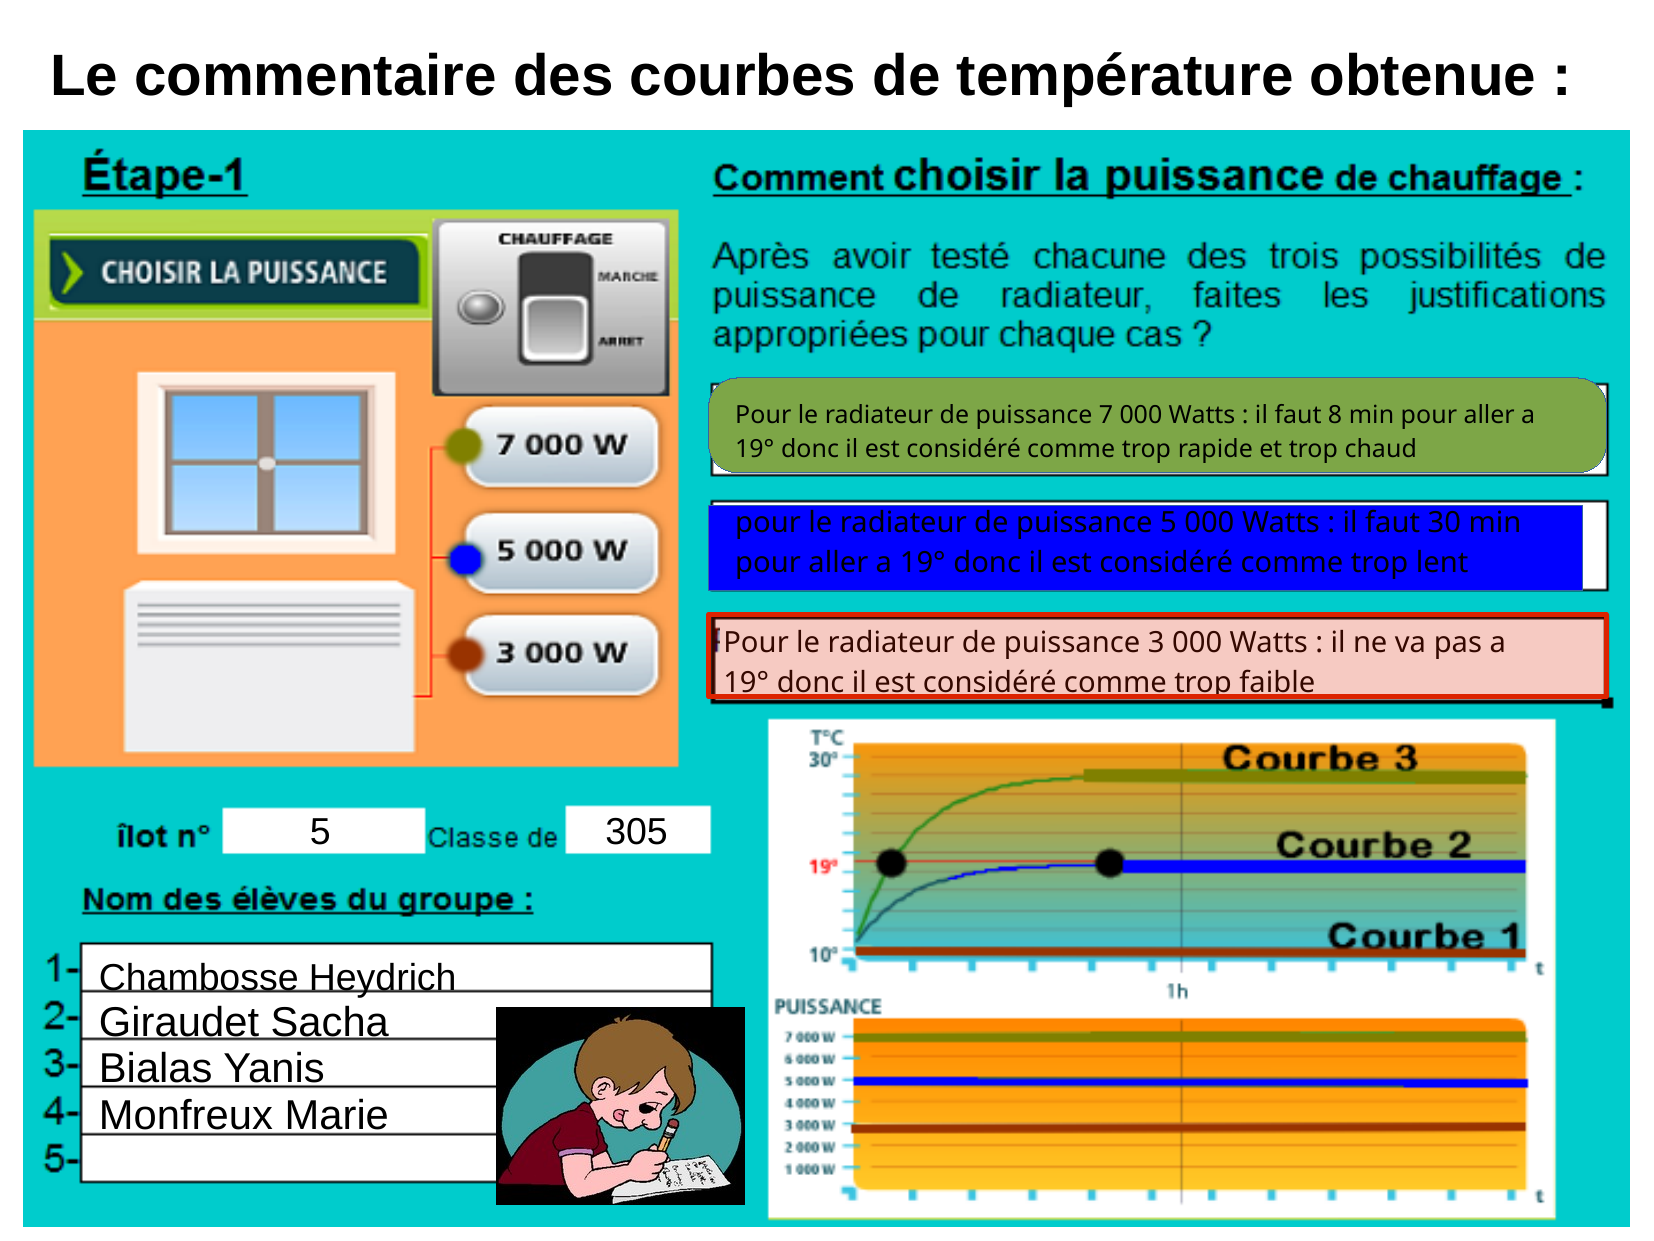

Le commentaire des courbes de température obtenue :
Pour le radiateur de puissance 7 000 Watts : il faut 8 min pour aller a 19° donc il est considéré comme trop rapide et trop chaud
pour le radiateur de puissance 5 000 Watts : il faut 30 min pour aller a 19° donc il est considéré comme trop lent
Pour le radiateur de puissance 3 000 Watts : il ne va pas a 19° donc il est considéré comme trop faible
5
305
Chambosse Heydrich
Giraudet Sacha
Bialas Yanis
Monfreux Marie